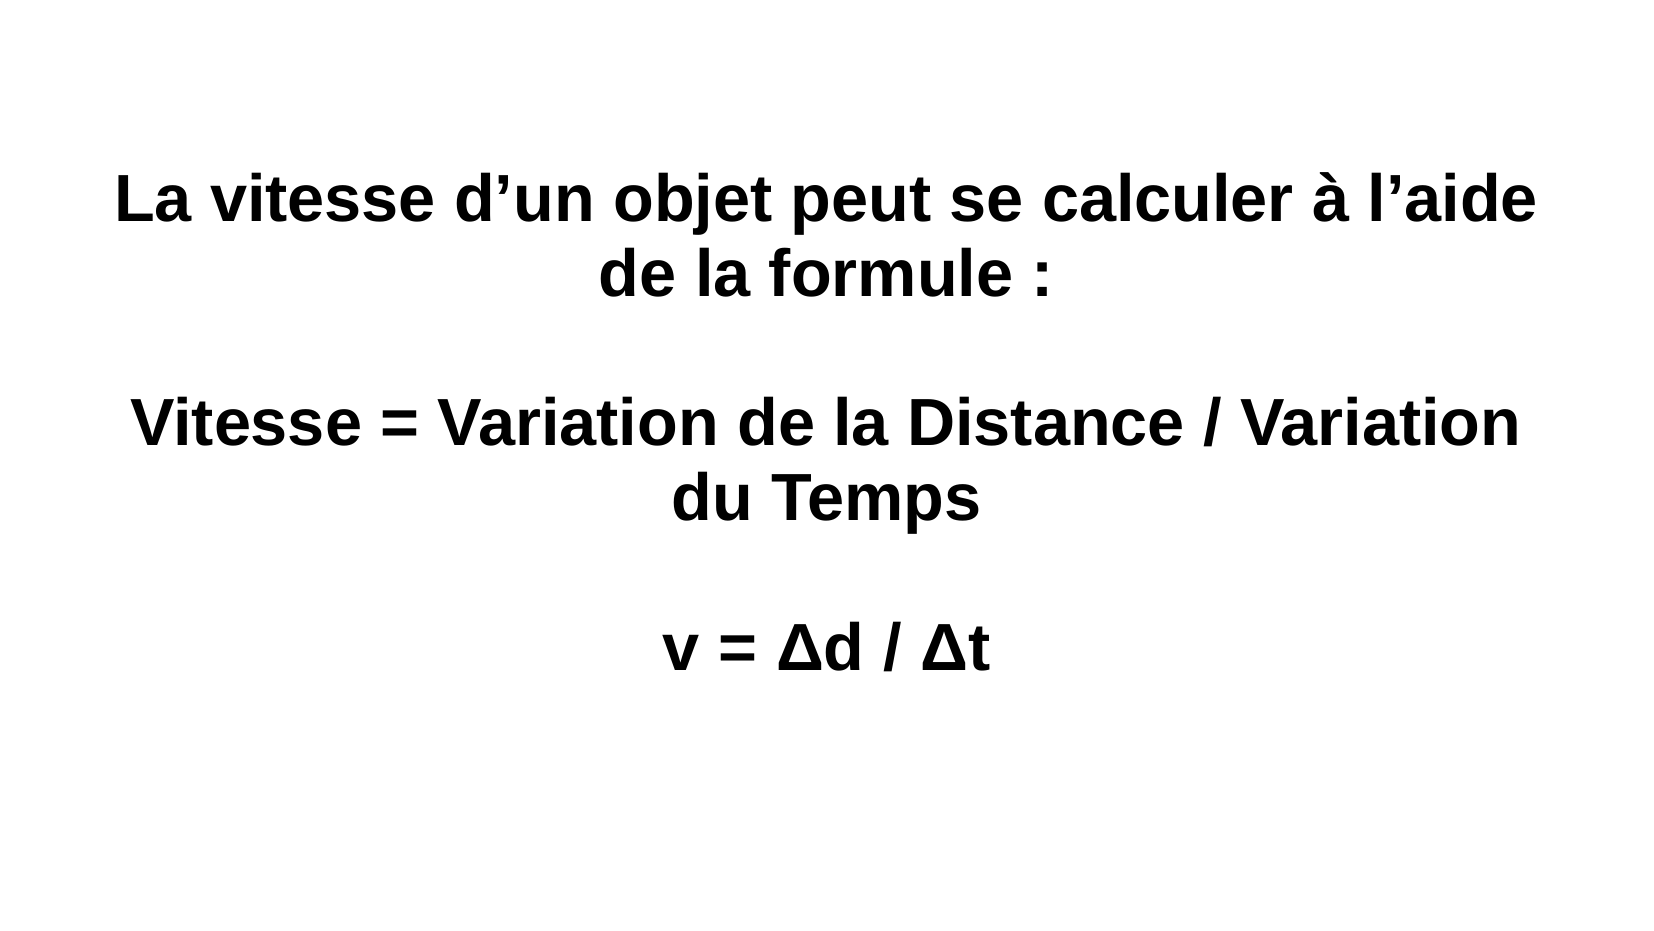

# La vitesse d’un objet peut se calculer à l’aide de la formule :
Vitesse = Variation de la Distance / Variation du Temps
v = Δd / Δt